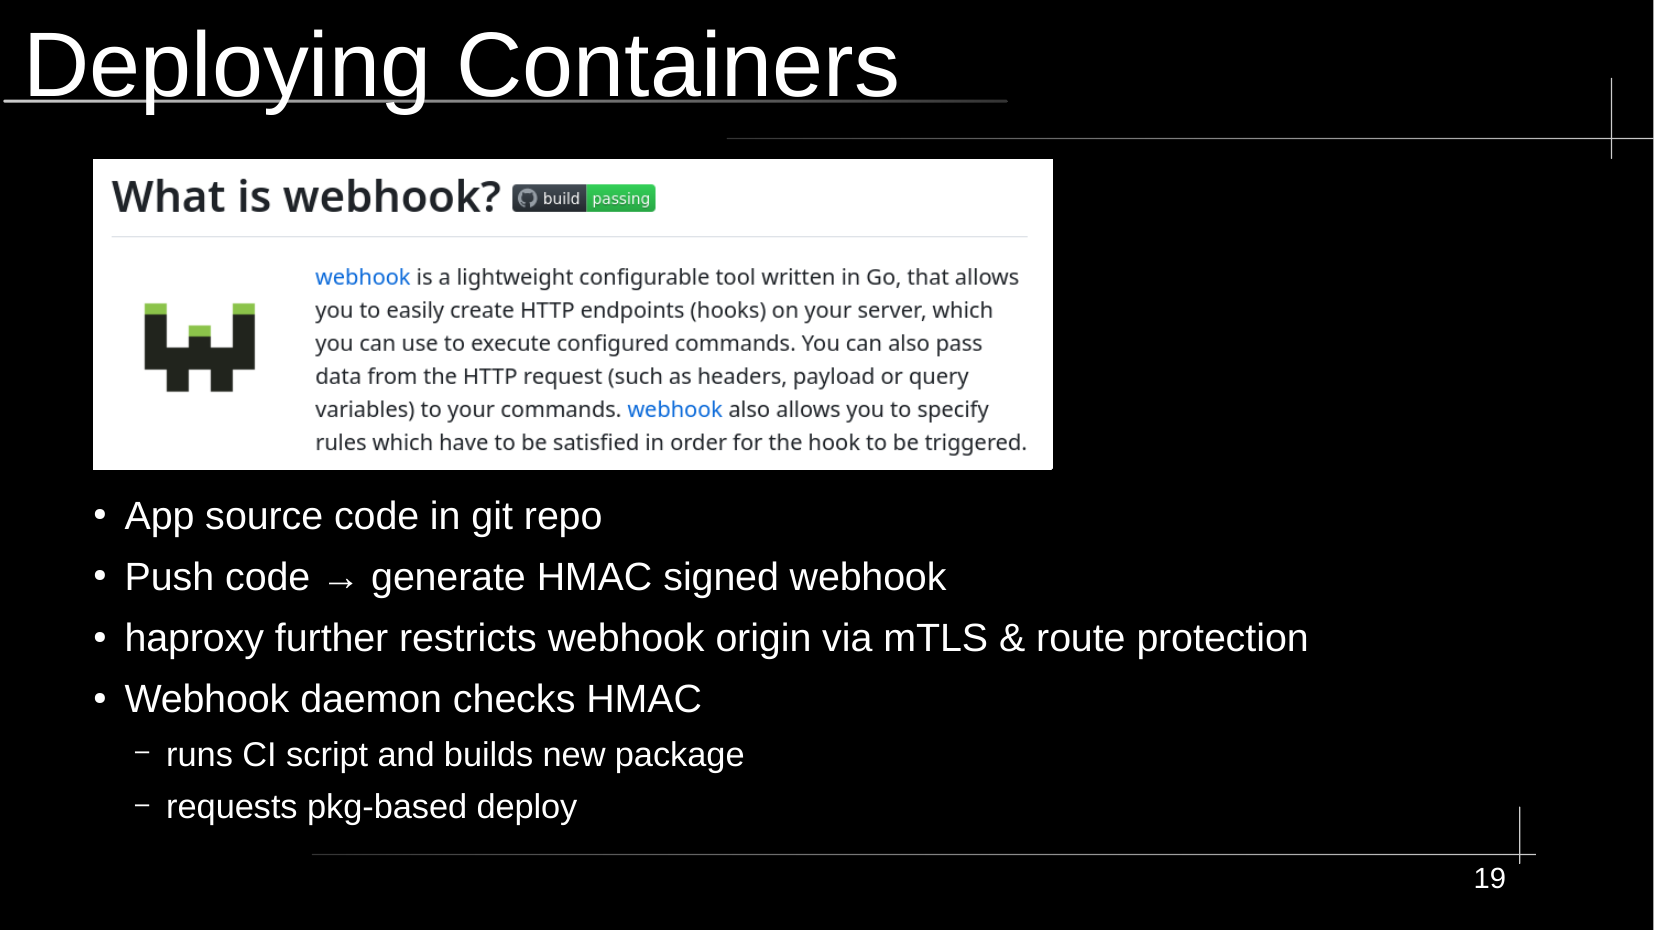

# Deploying Containers
App source code in git repo
Push code → generate HMAC signed webhook
haproxy further restricts webhook origin via mTLS & route protection
Webhook daemon checks HMAC
runs CI script and builds new package
requests pkg-based deploy
19